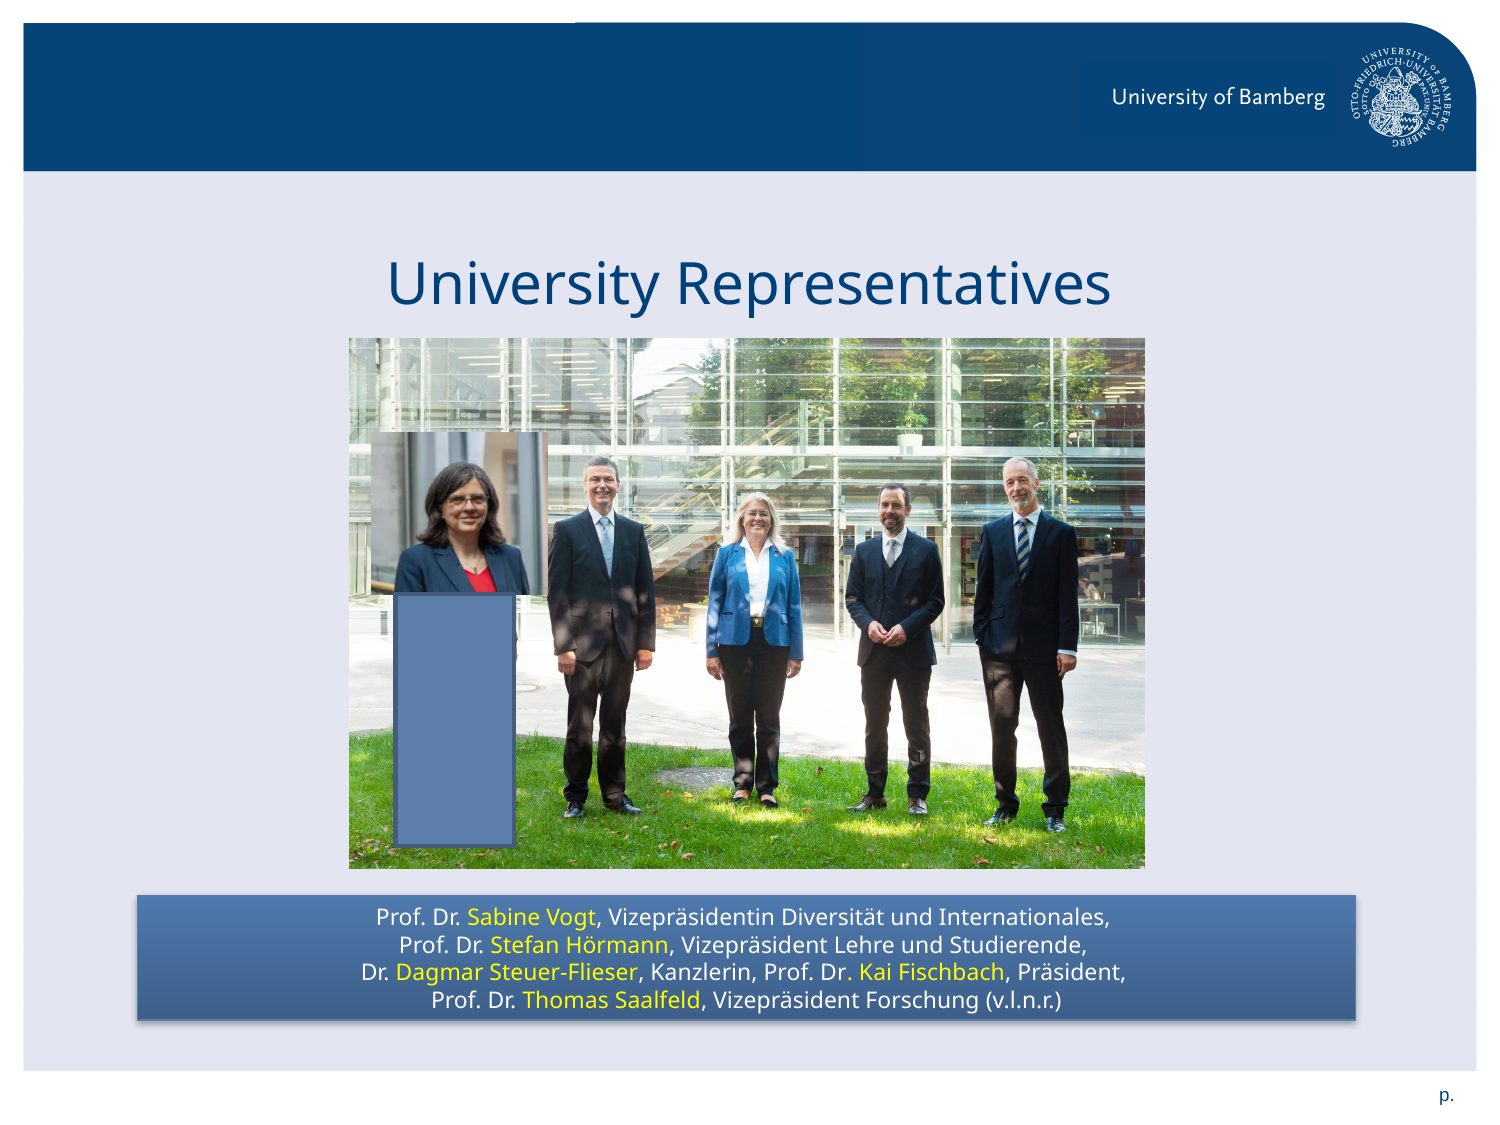

# University Representatives
Prof. Dr. Sabine Vogt, Vizepräsidentin Diversität und Internationales,
Prof. Dr. Stefan Hörmann, Vizepräsident Lehre und Studierende,
Dr. Dagmar Steuer-Flieser, Kanzlerin, Prof. Dr. Kai Fischbach, Präsident,
Prof. Dr. Thomas Saalfeld, Vizepräsident Forschung (v.l.n.r.)